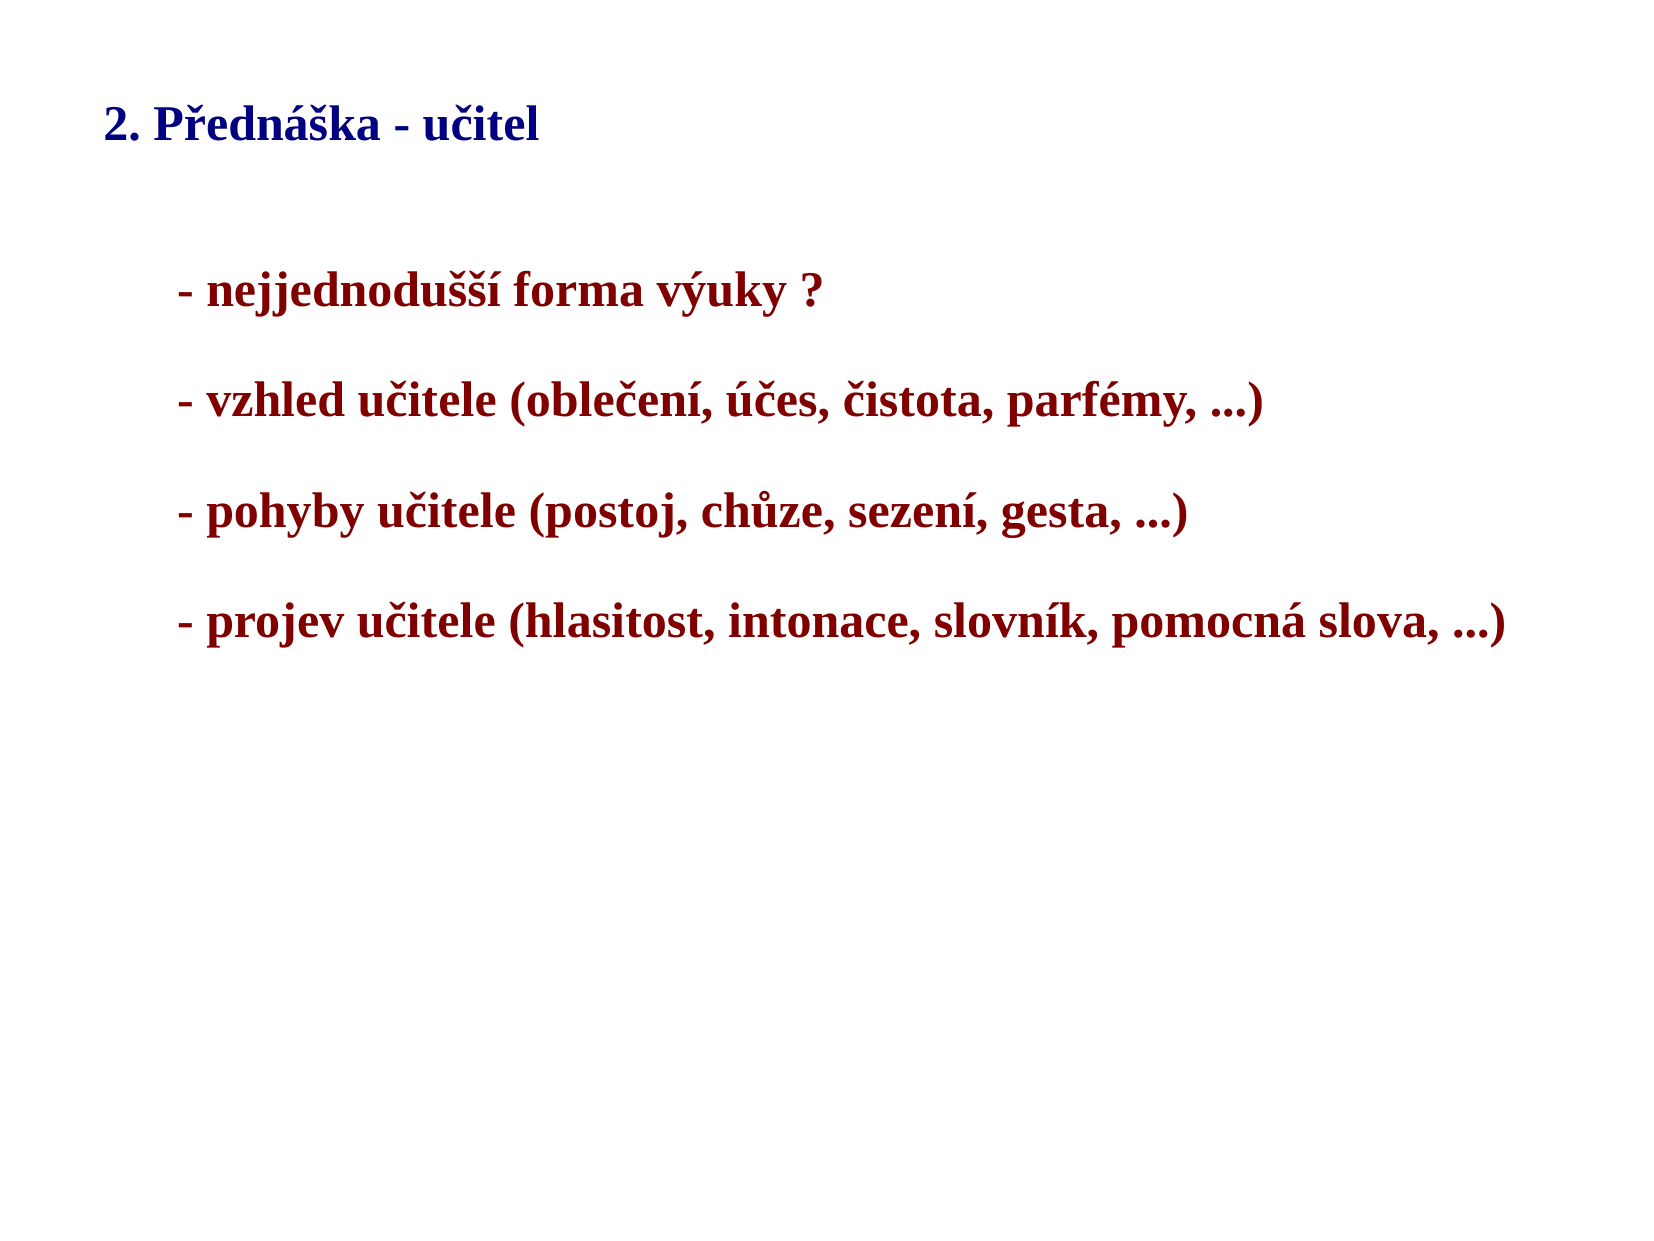

2. Přednáška - učitel
	- nejjednodušší forma výuky ?
	- vzhled učitele (oblečení, účes, čistota, parfémy, ...)
	- pohyby učitele (postoj, chůze, sezení, gesta, ...)
	- projev učitele (hlasitost, intonace, slovník, pomocná slova, ...)